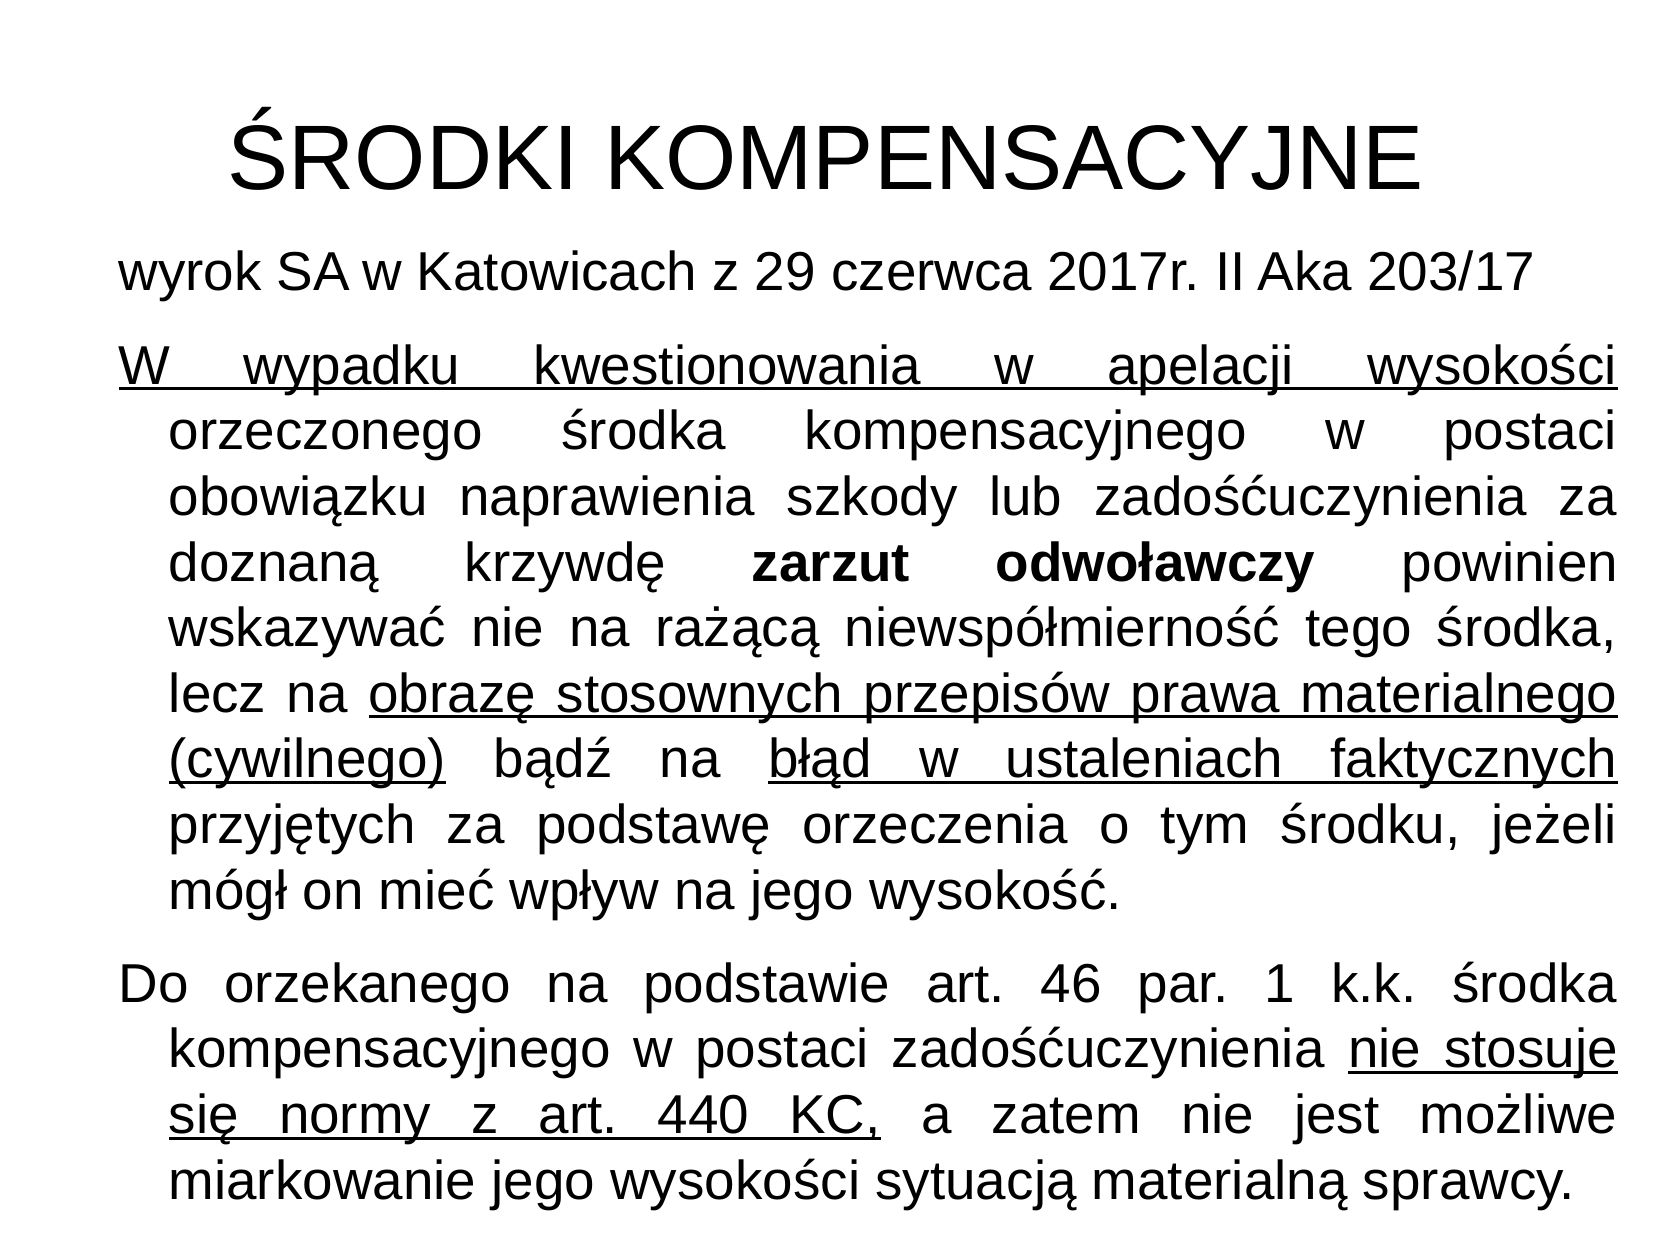

# ŚRODKI KOMPENSACYJNE
wyrok SA w Katowicach z 29 czerwca 2017r. II Aka 203/17
W wypadku kwestionowania w apelacji wysokości orzeczonego środka kompensacyjnego w postaci obowiązku naprawienia szkody lub zadośćuczynienia za doznaną krzywdę zarzut odwoławczy powinien wskazywać nie na rażącą niewspółmierność tego środka, lecz na obrazę stosownych przepisów prawa materialnego (cywilnego) bądź na błąd w ustaleniach faktycznych przyjętych za podstawę orzeczenia o tym środku, jeżeli mógł on mieć wpływ na jego wysokość.
Do orzekanego na podstawie art. 46 par. 1 k.k. środka kompensacyjnego w postaci zadośćuczynienia nie stosuje się normy z art. 440 KC, a zatem nie jest możliwe miarkowanie jego wysokości sytuacją materialną sprawcy.